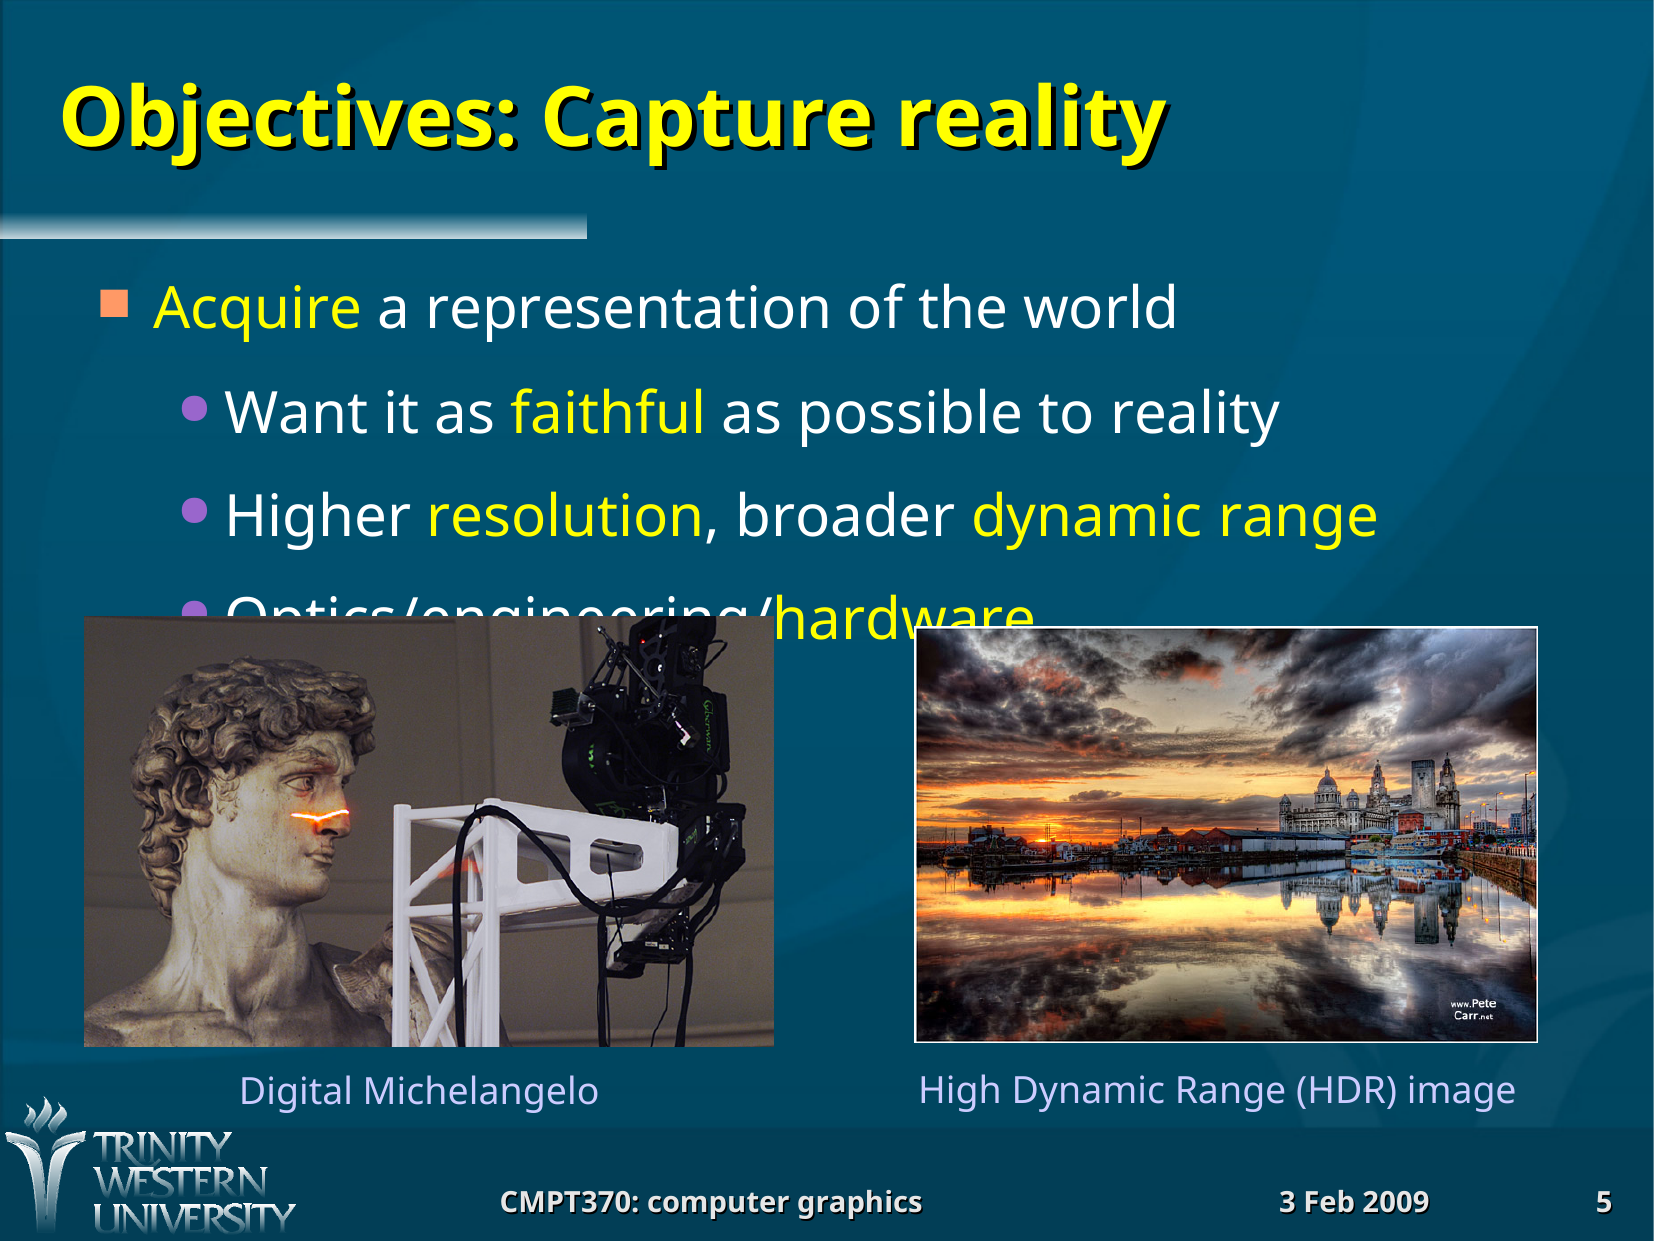

# Objectives: Capture reality
Acquire a representation of the world
Want it as faithful as possible to reality
Higher resolution, broader dynamic range
Optics/engineering/hardware
High Dynamic Range (HDR) image
Digital Michelangelo
CMPT370: computer graphics
3 Feb 2009
5